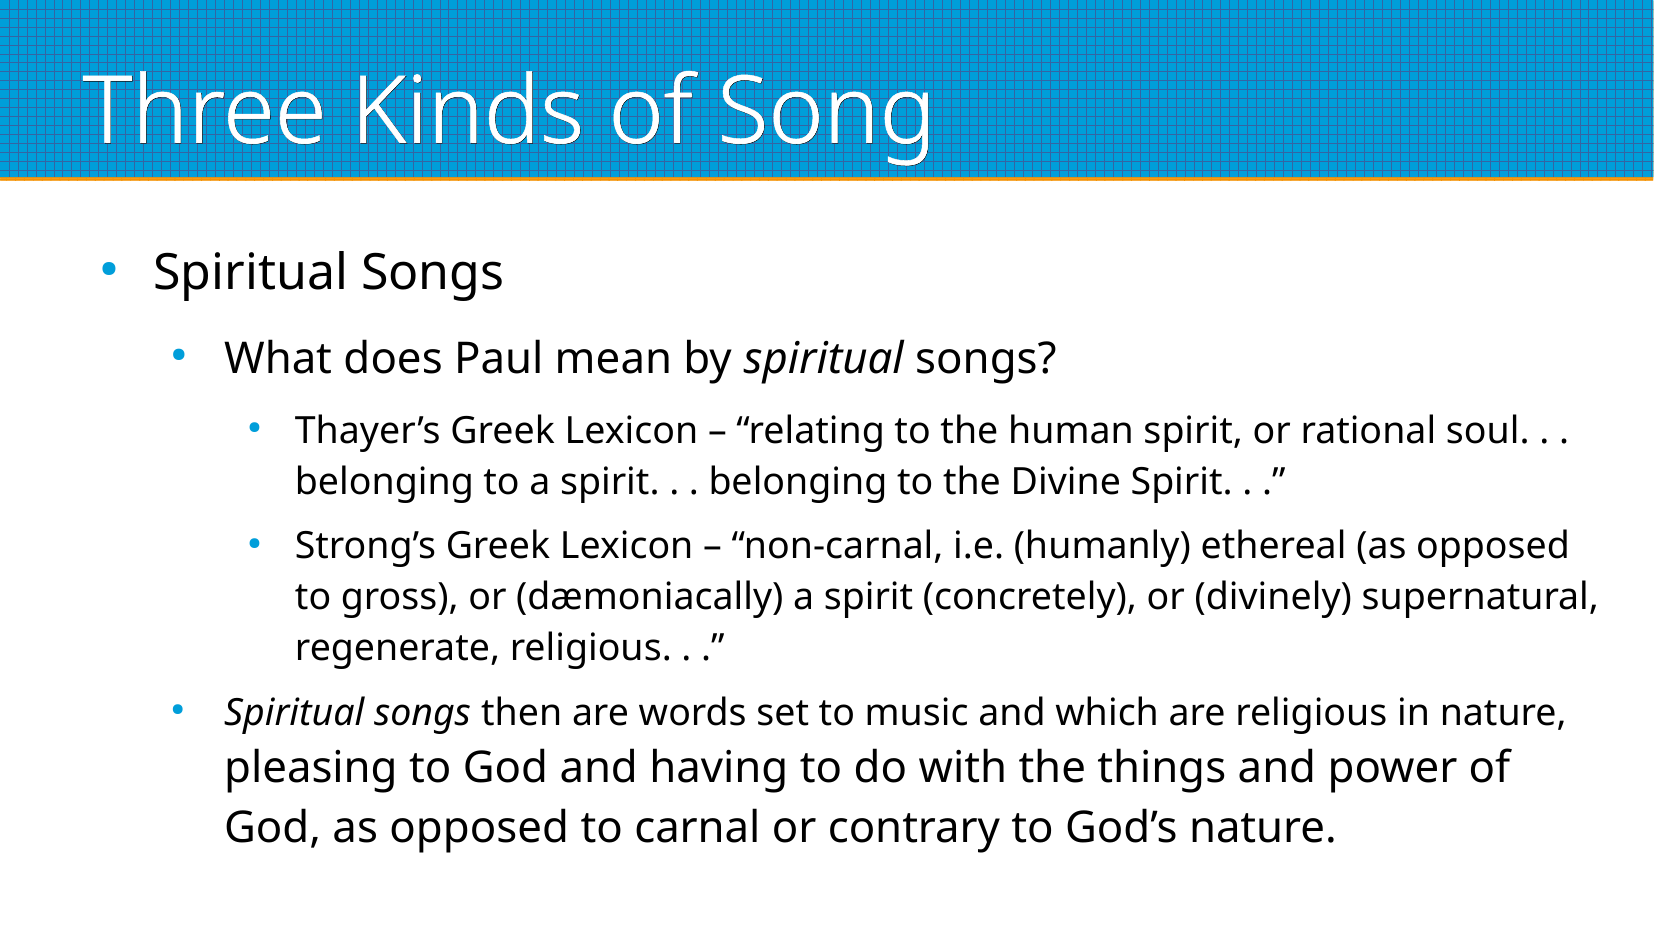

# Three Kinds of Song
Spiritual Songs
What does Paul mean by spiritual songs?
Thayer’s Greek Lexicon – “relating to the human spirit, or rational soul. . . belonging to a spirit. . . belonging to the Divine Spirit. . .”
Strong’s Greek Lexicon – “non-carnal, i.e. (humanly) ethereal (as opposed to gross), or (dæmoniacally) a spirit (concretely), or (divinely) supernatural, regenerate, religious. . .”
Spiritual songs then are words set to music and which are religious in nature, pleasing to God and having to do with the things and power of God, as opposed to carnal or contrary to God’s nature.